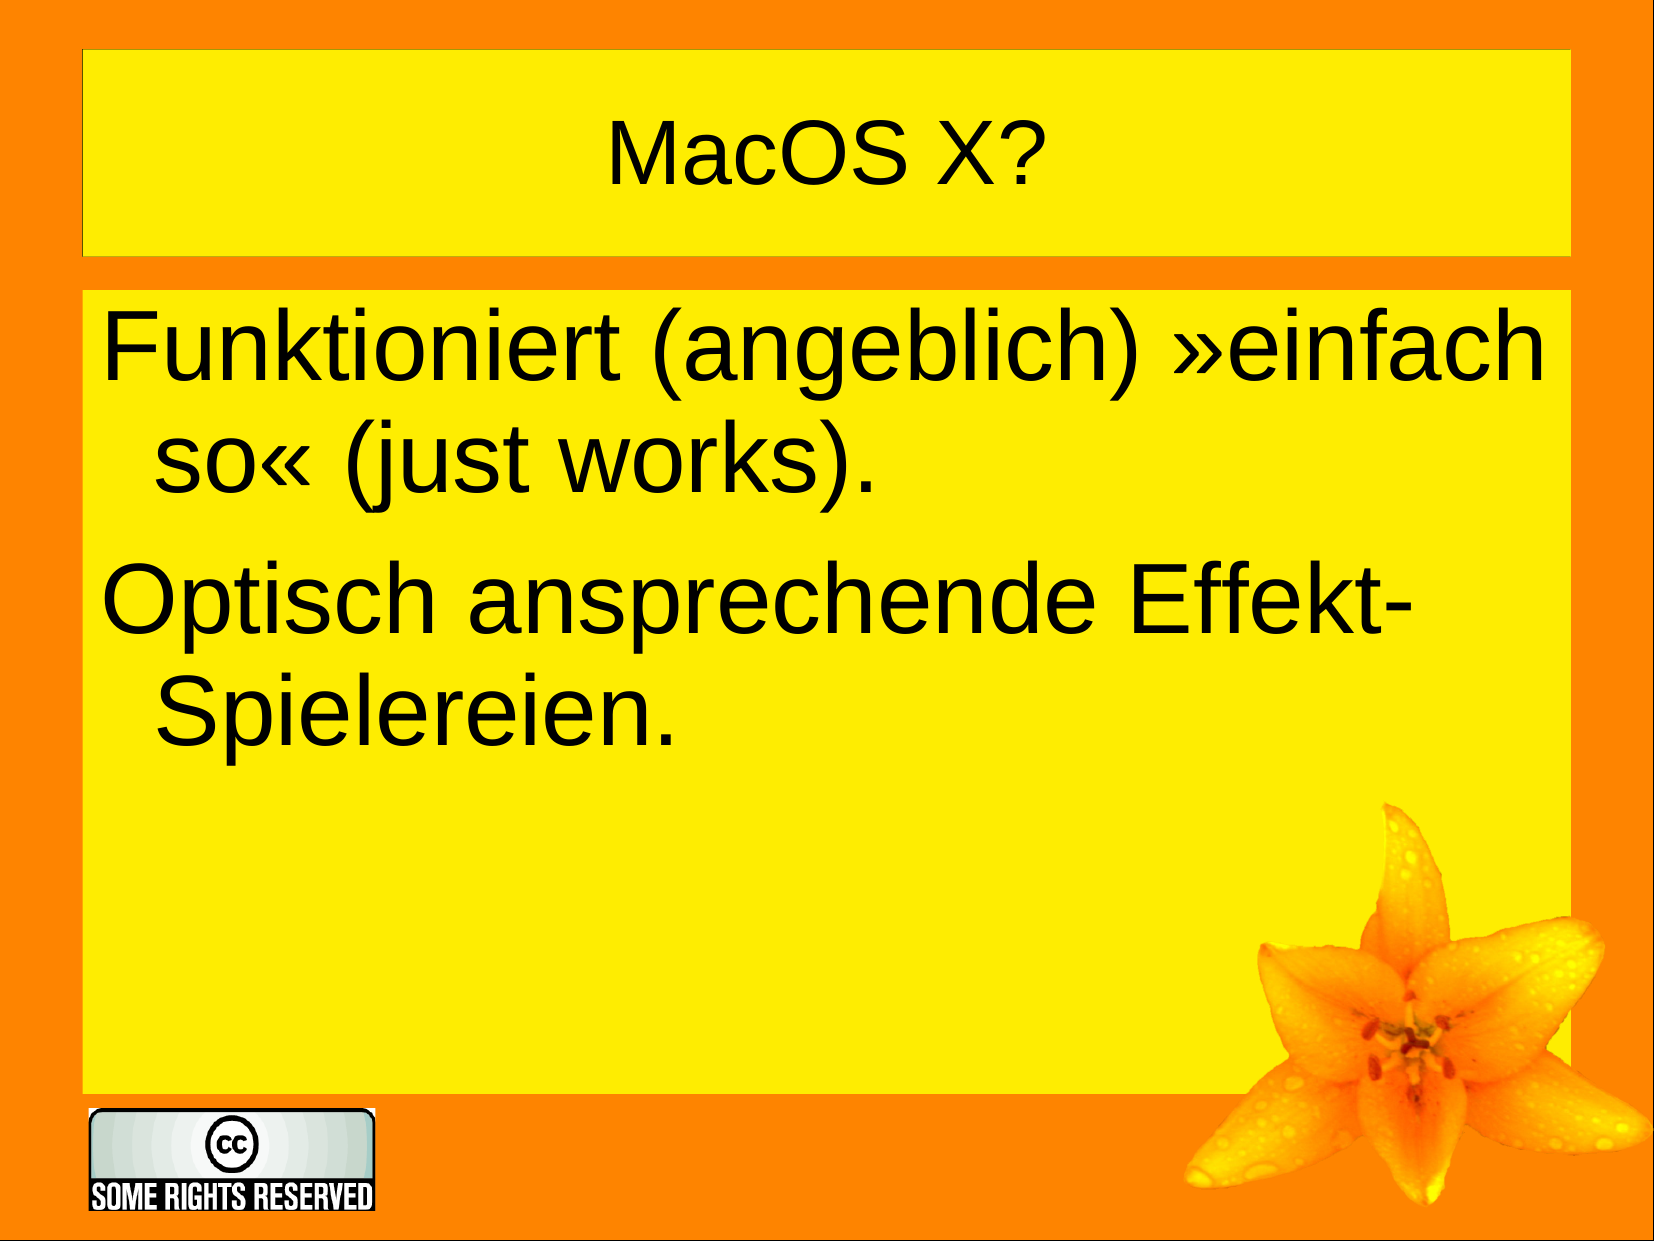

# MacOS X?
Funktioniert (angeblich) »einfach so« (just works).
Optisch ansprechende Effekt-Spielereien.